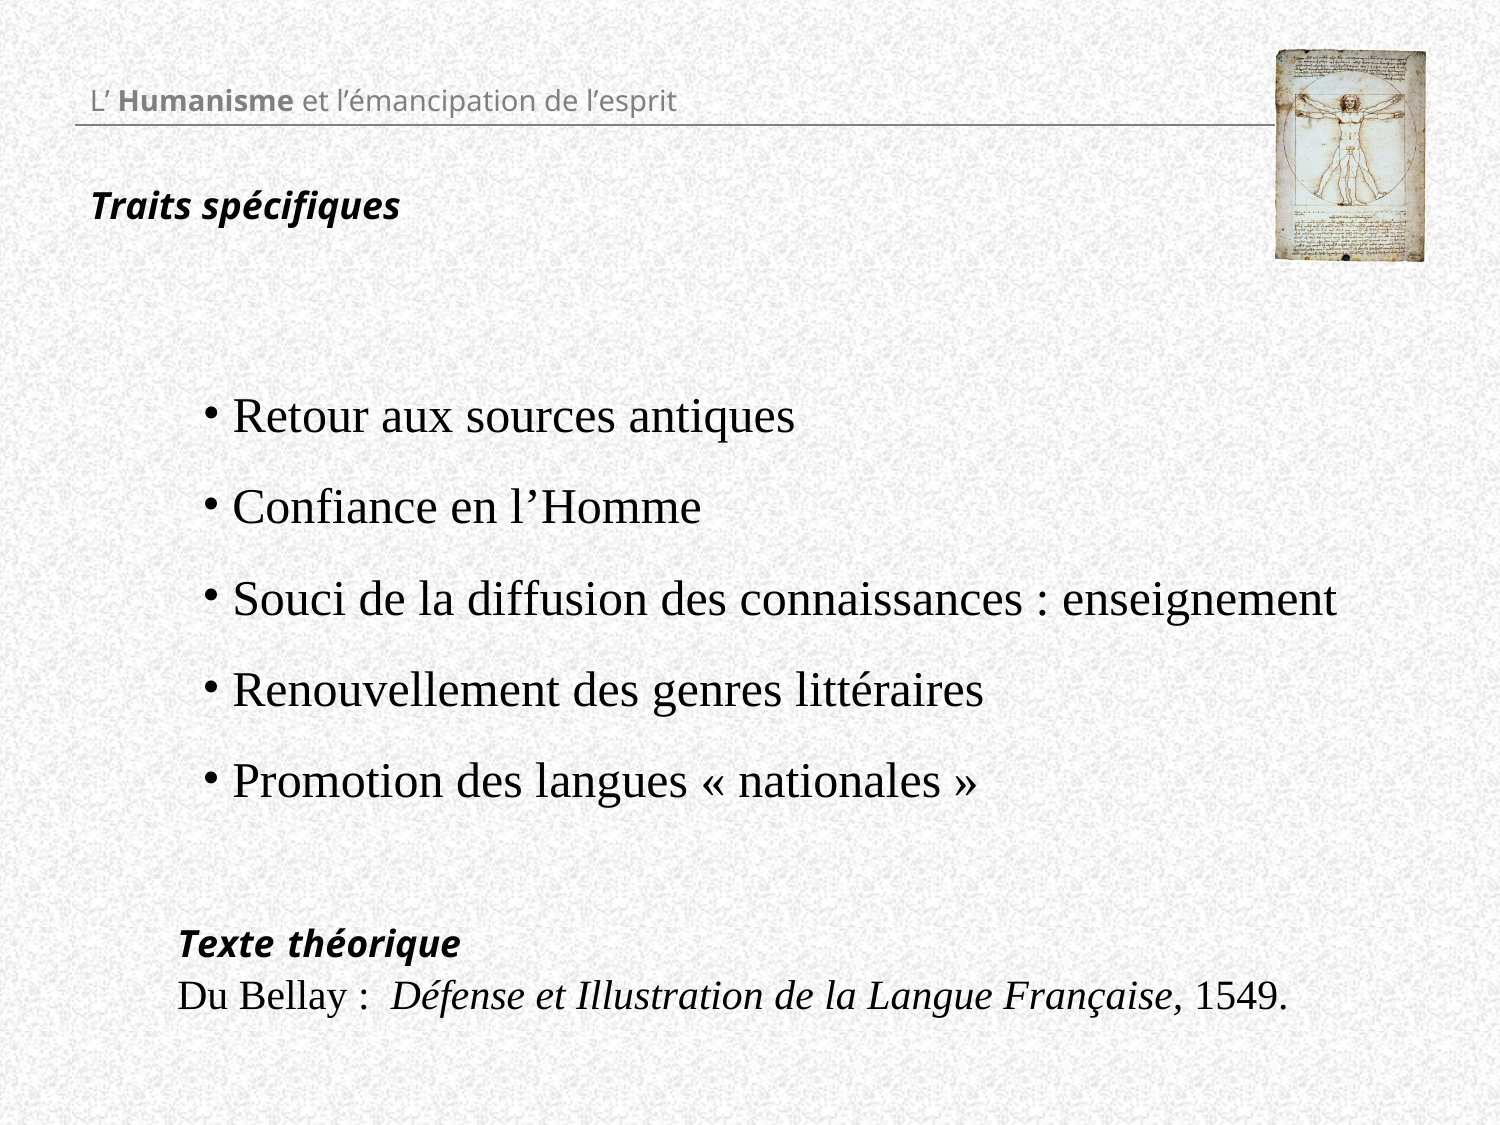

L’ Humanisme et l’émancipation de l’esprit
Traits spécifiques
 Retour aux sources antiques
 Confiance en l’Homme
 Souci de la diffusion des connaissances : enseignement
 Renouvellement des genres littéraires
 Promotion des langues « nationales »
Texte théorique
Du Bellay : Défense et Illustration de la Langue Française, 1549.